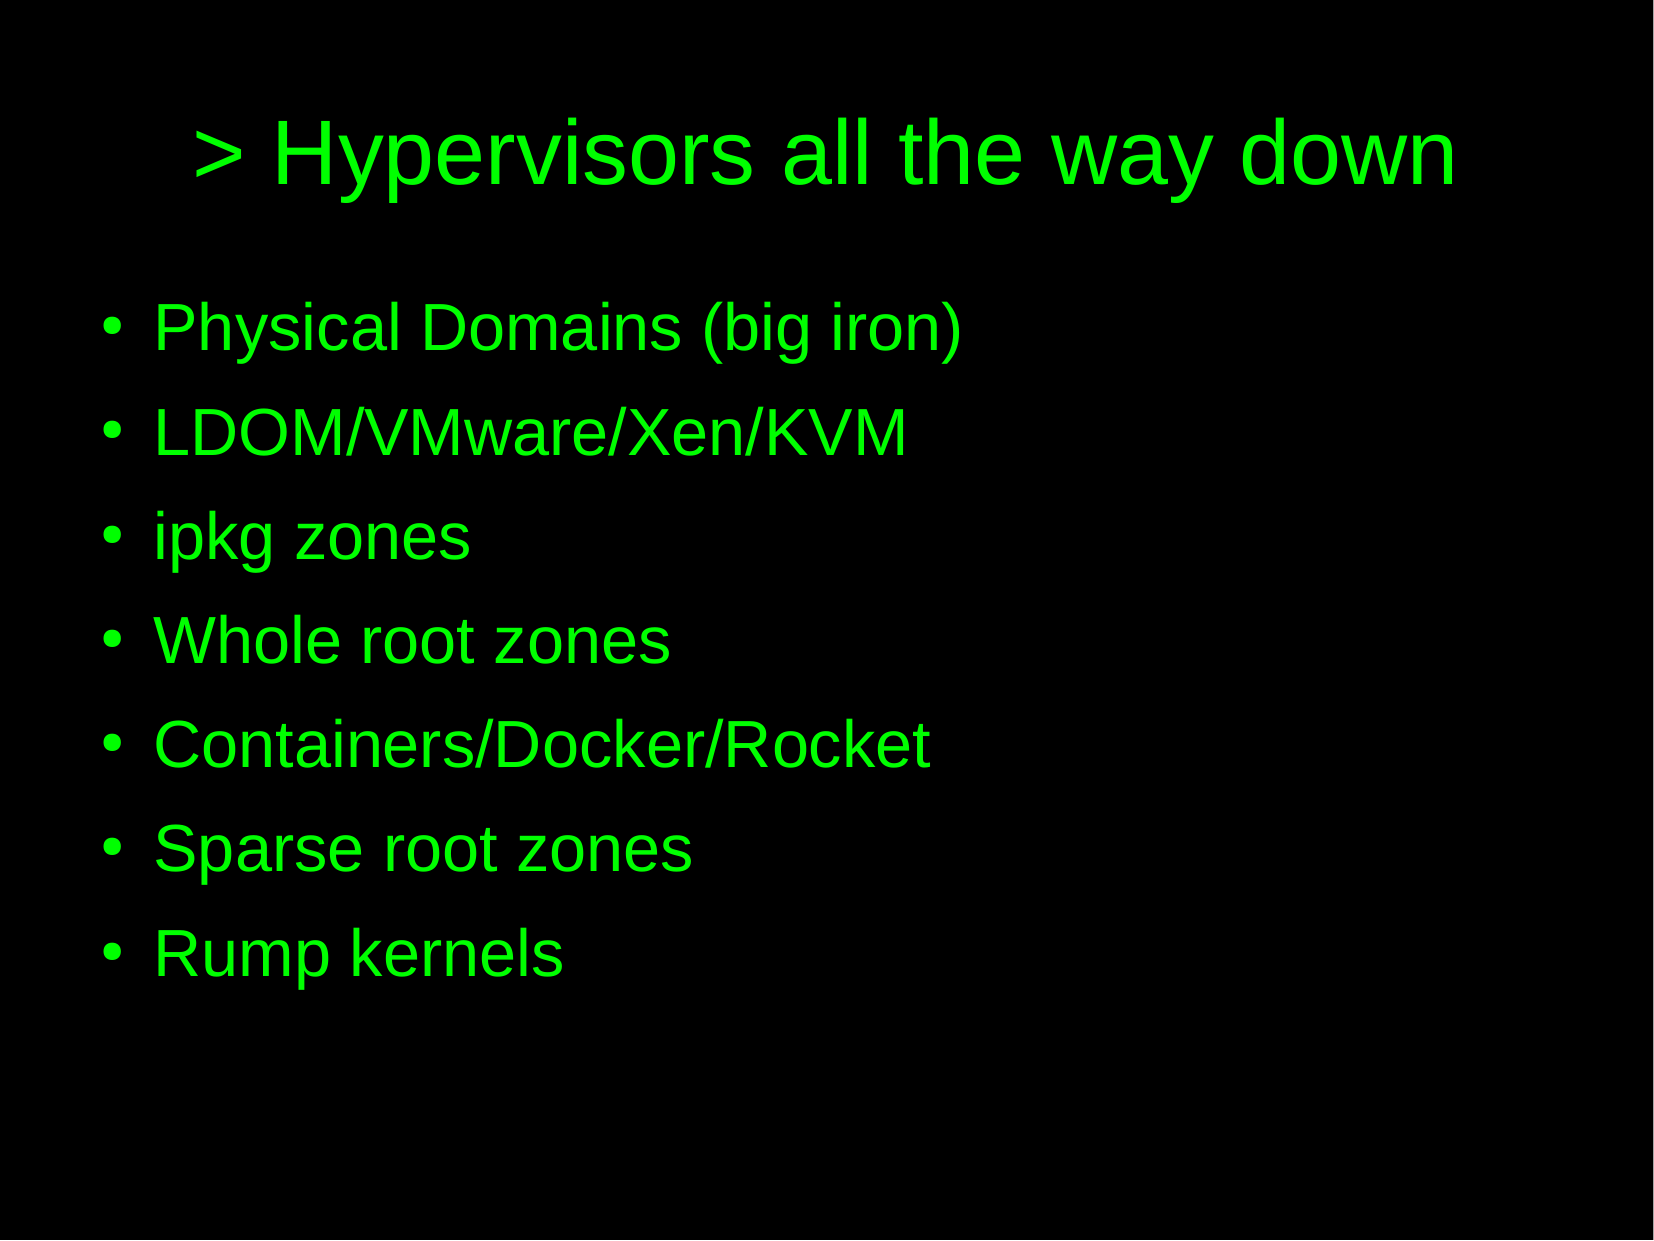

# > Hypervisors all the way down
Physical Domains (big iron)
LDOM/VMware/Xen/KVM
ipkg zones
Whole root zones
Containers/Docker/Rocket
Sparse root zones
Rump kernels